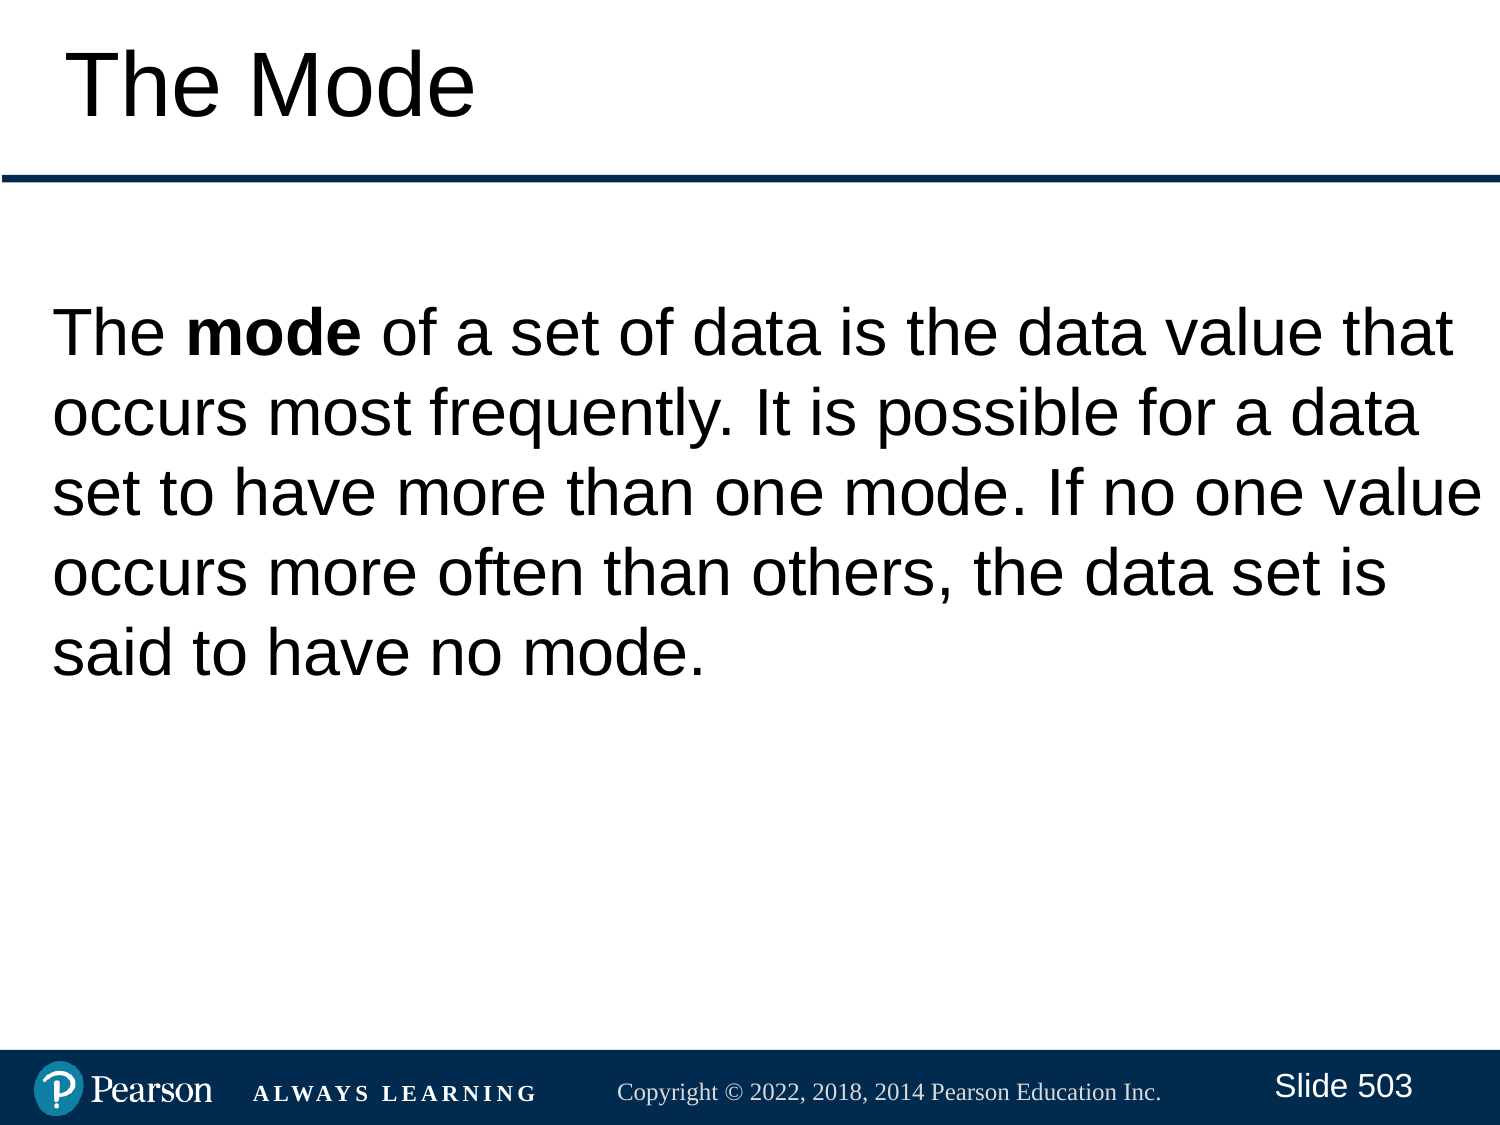

# The Mode
The mode of a set of data is the data value that occurs most frequently. It is possible for a data set to have more than one mode. If no one value occurs more often than others, the data set is said to have no mode.